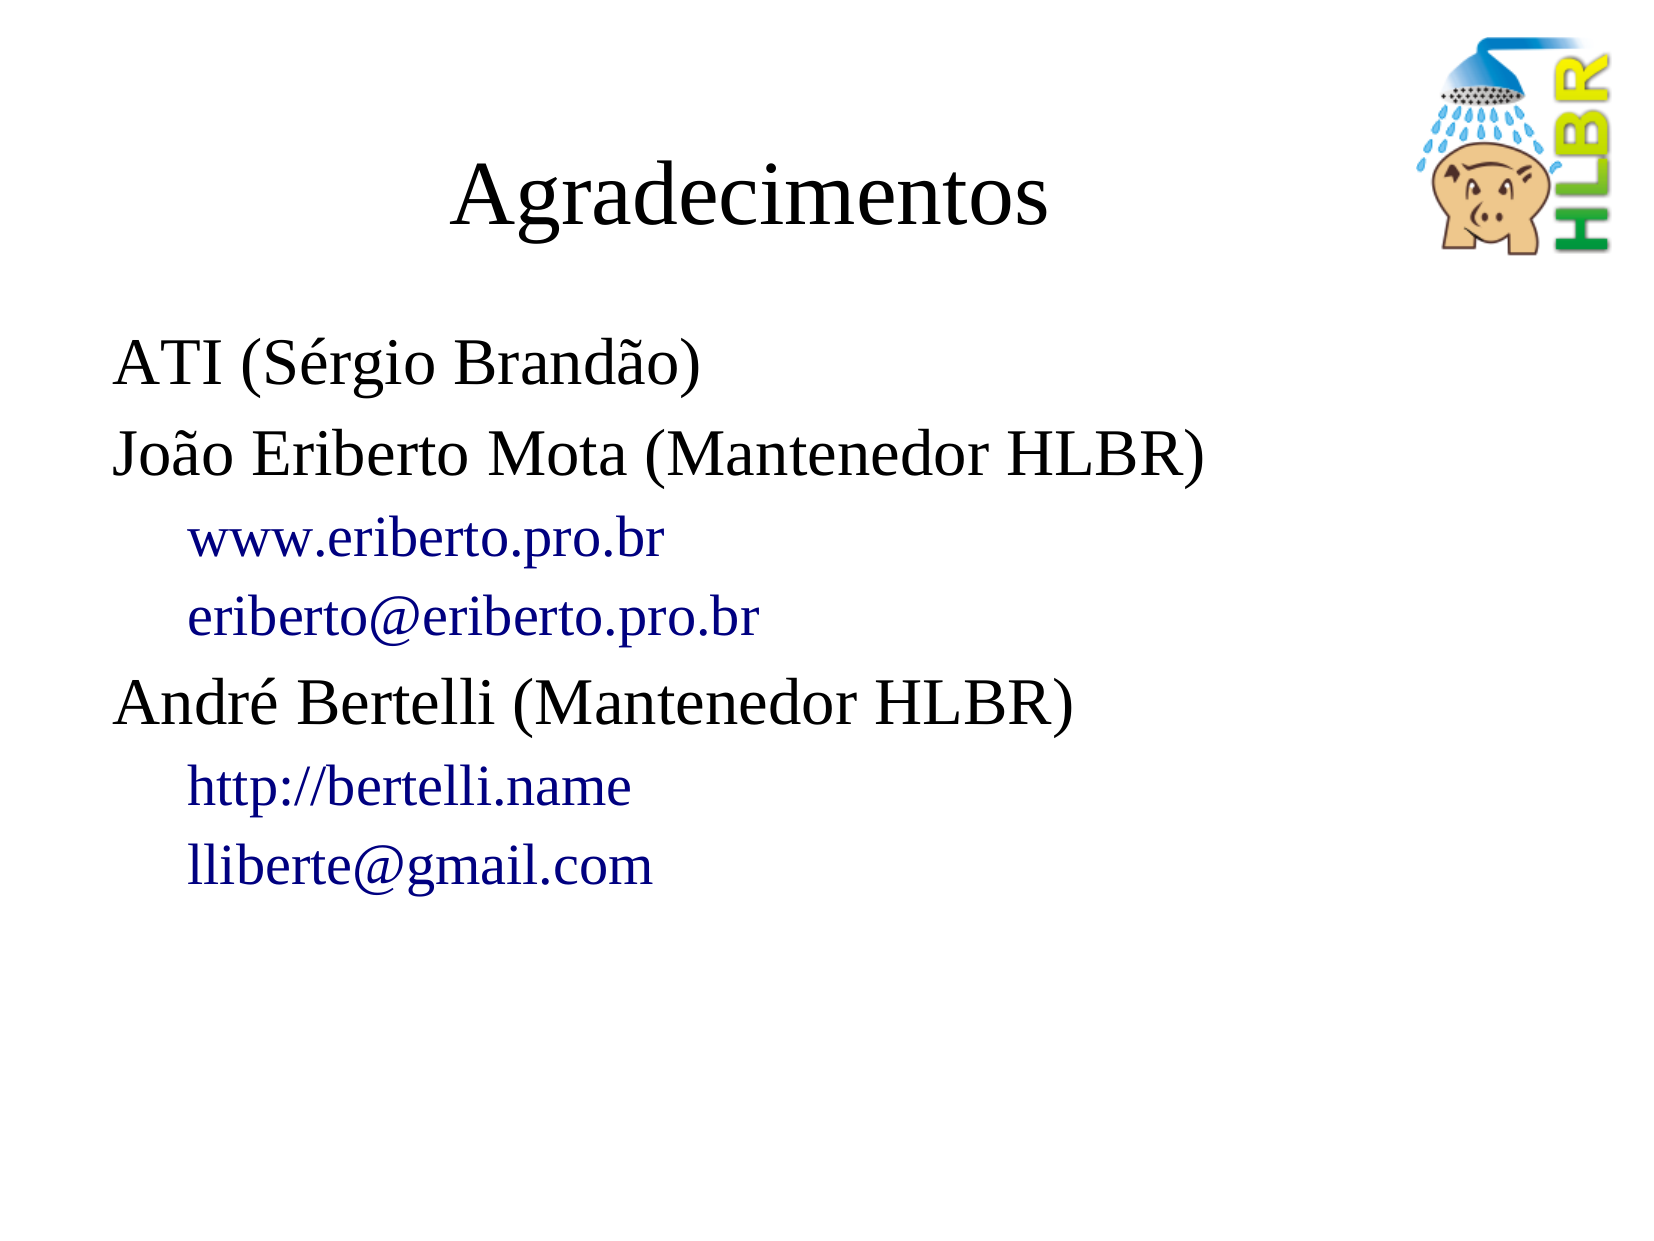

# Agradecimentos
ATI (Sérgio Brandão)
João Eriberto Mota (Mantenedor HLBR)
www.eriberto.pro.br
eriberto@eriberto.pro.br
André Bertelli (Mantenedor HLBR)
http://bertelli.name
lliberte@gmail.com